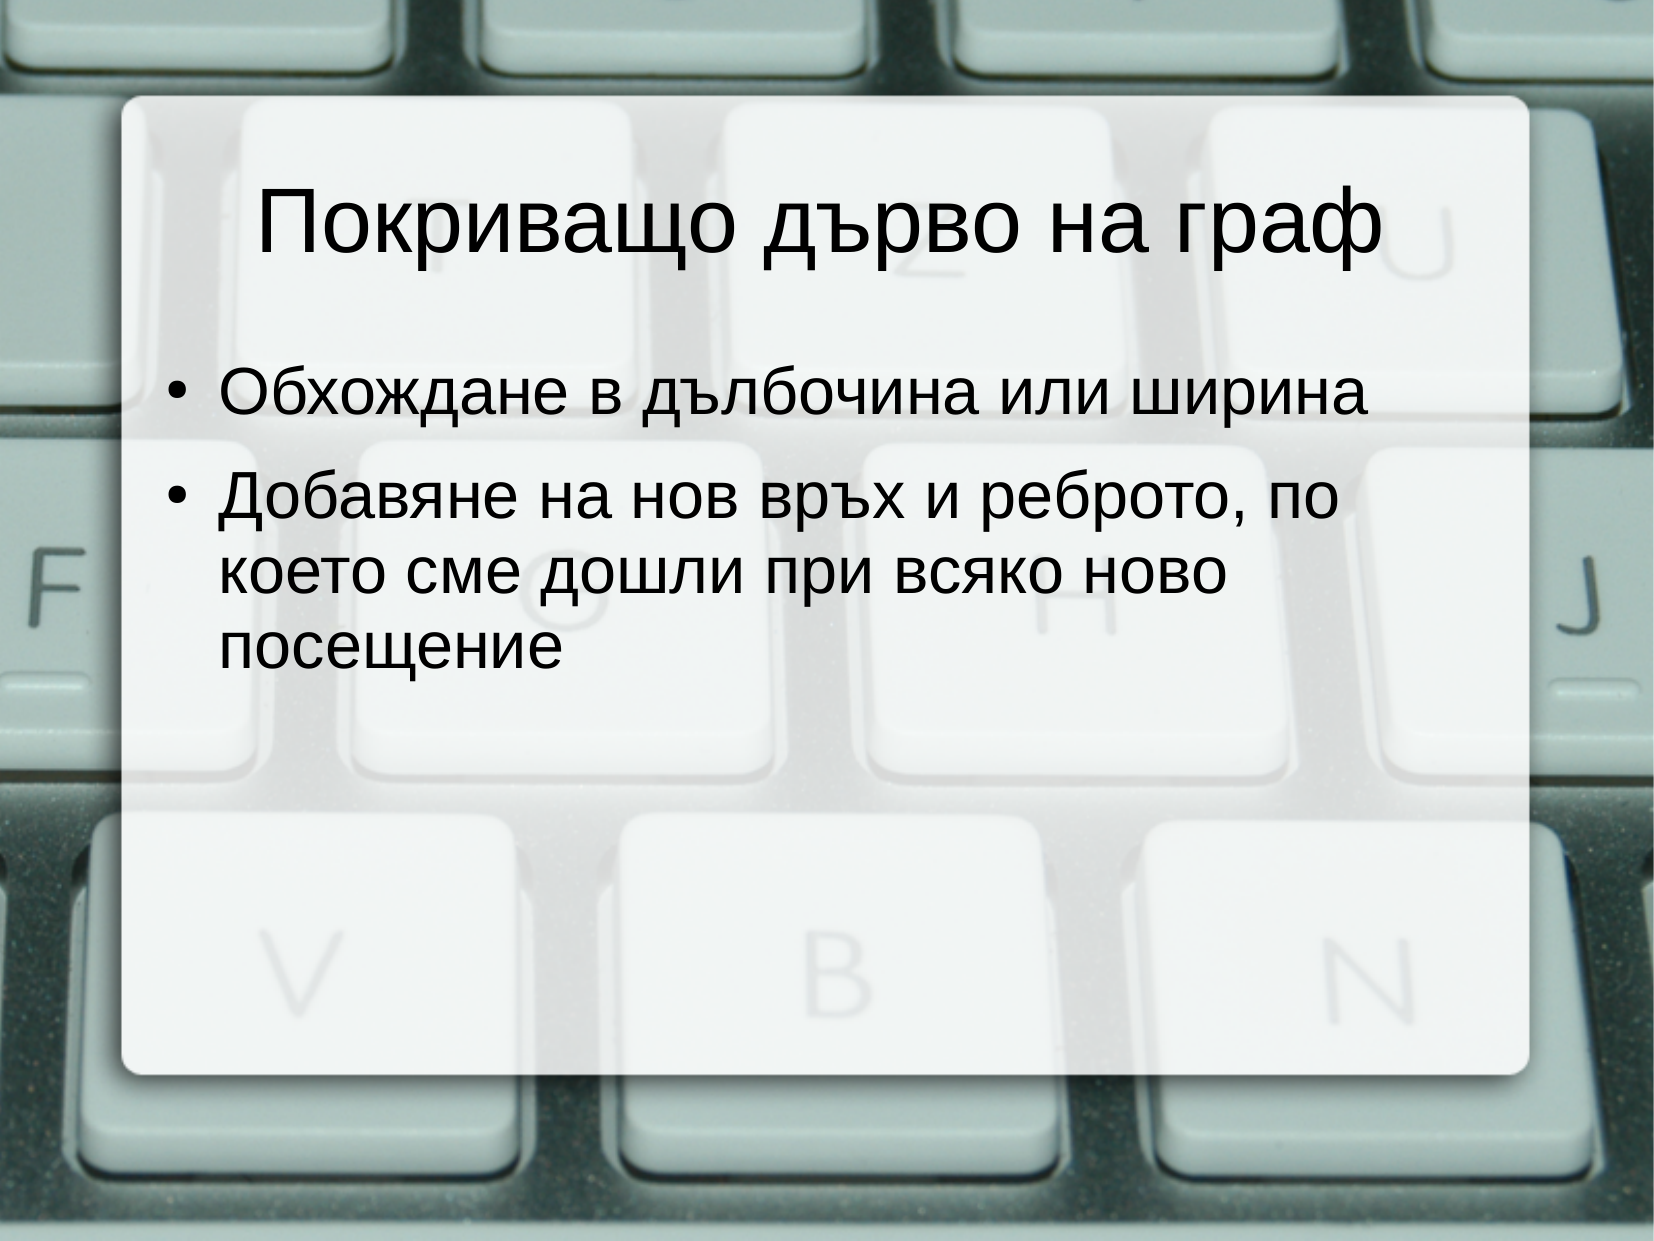

# Покриващо дърво на граф
Обхождане в дълбочина или ширина
Добавяне на нов връх и реброто, по което сме дошли при всяко ново посещение